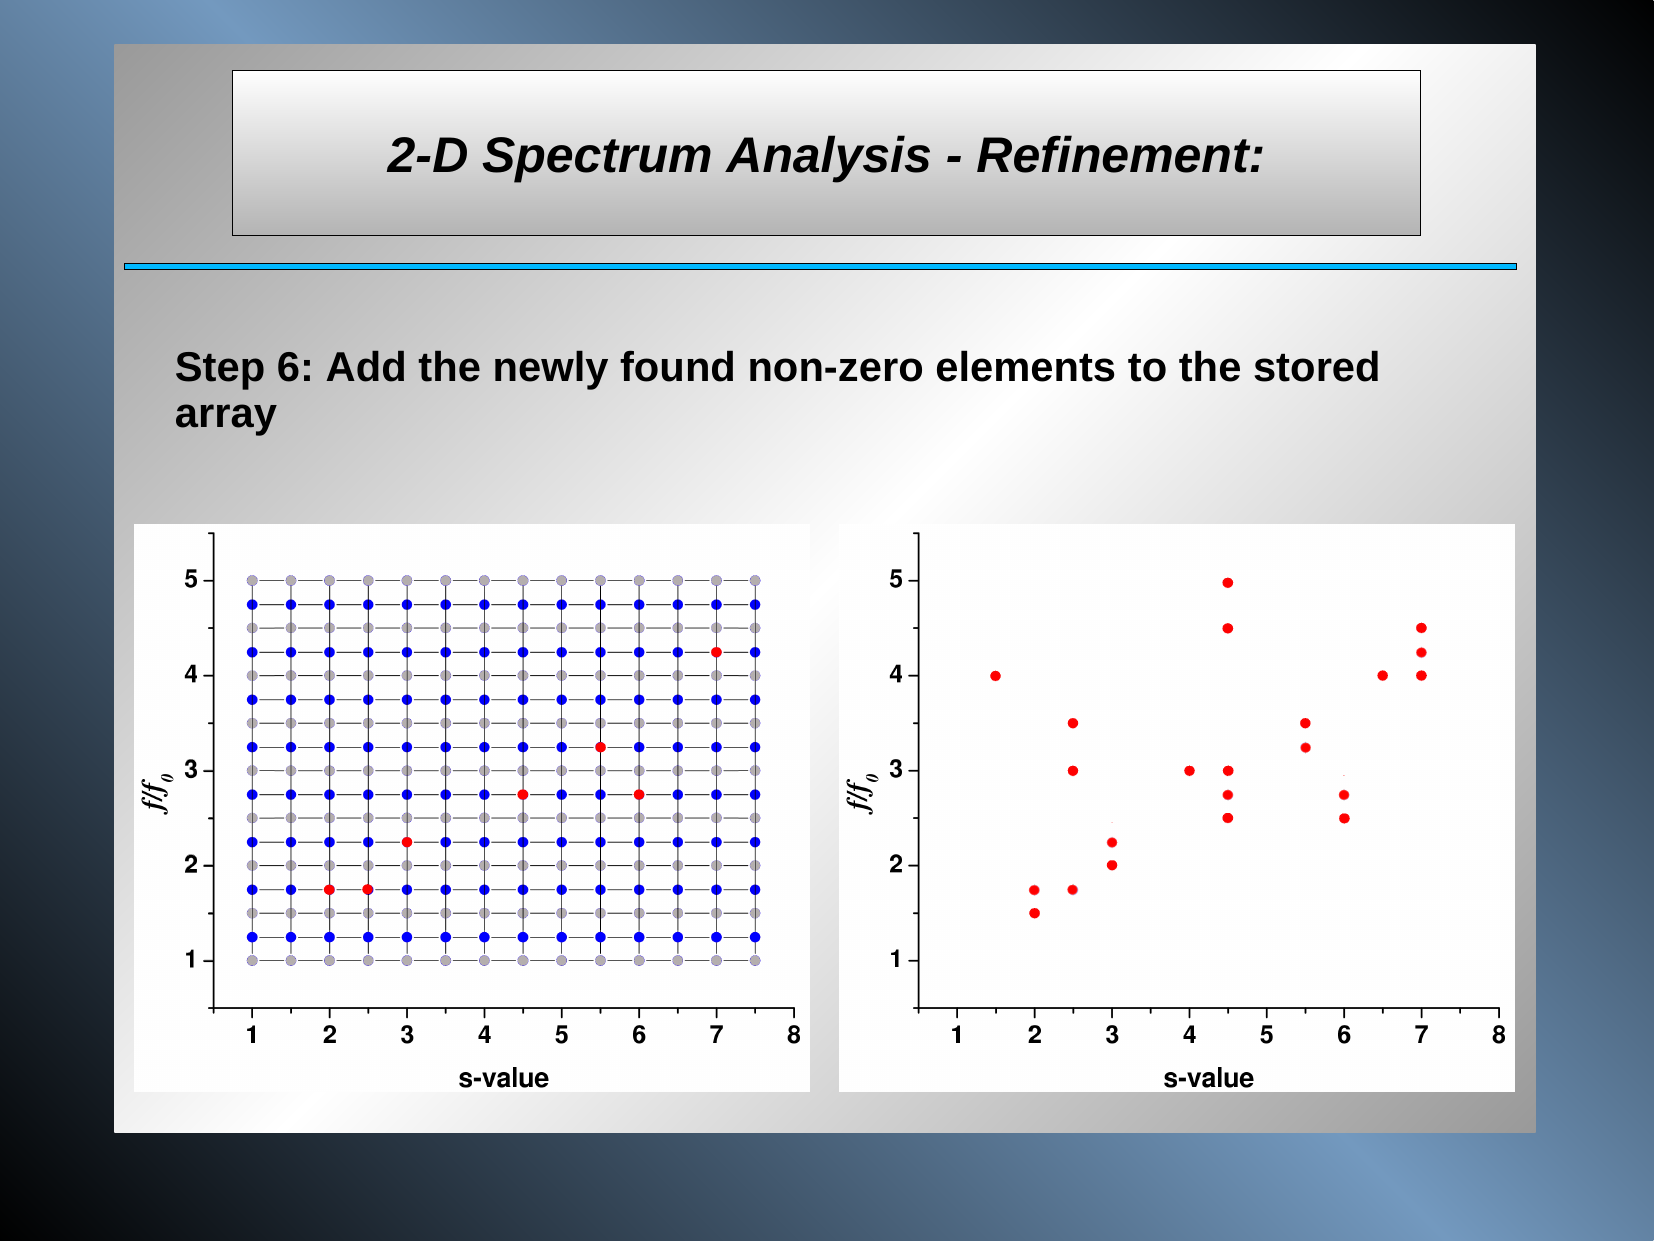

2-D Spectrum Analysis - Refinement:
Step 6: Add the newly found non-zero elements to the stored array